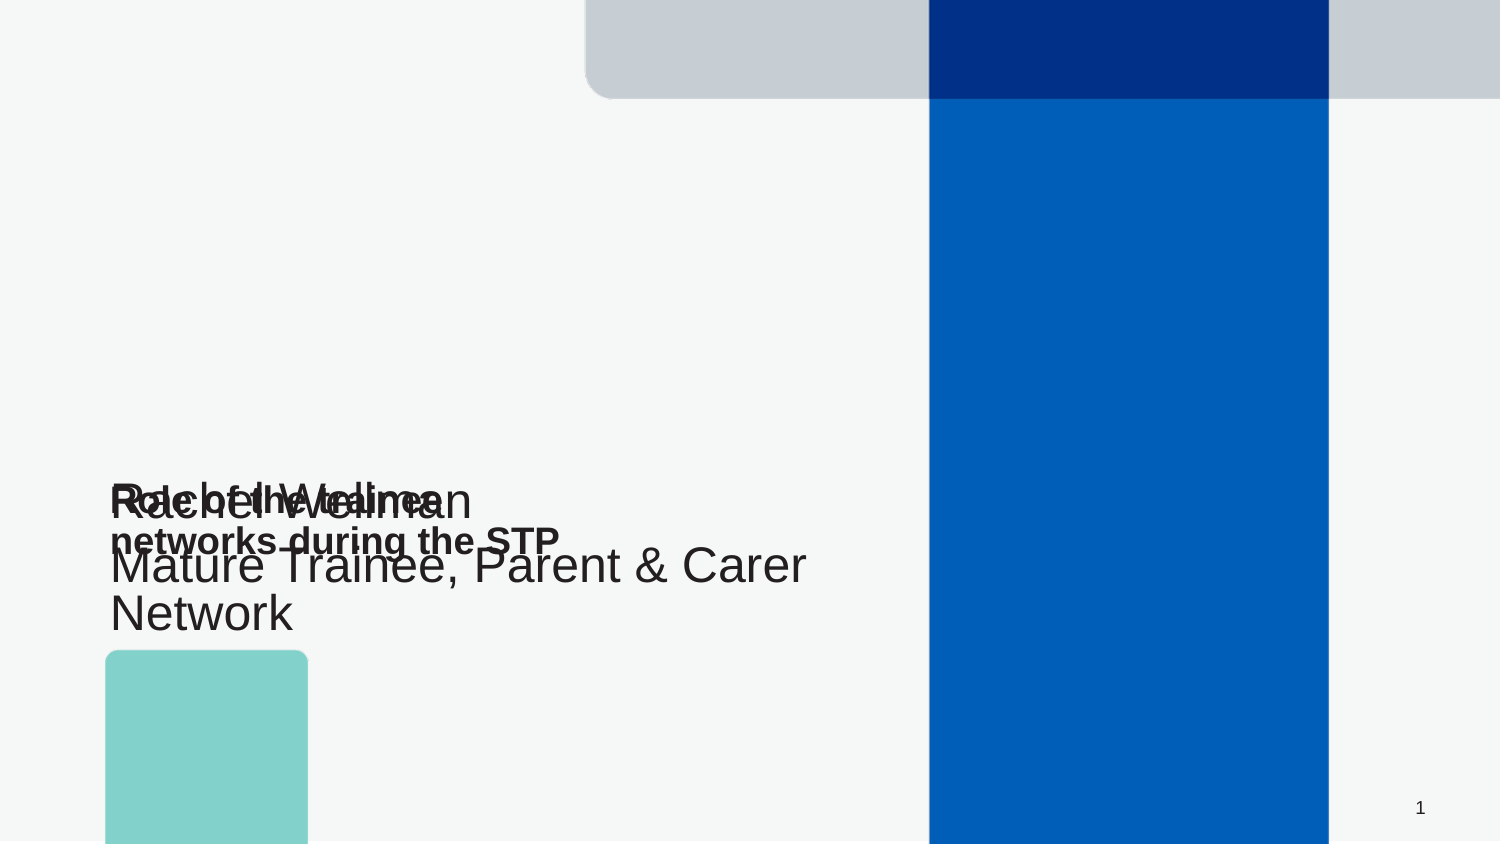

# Role of the trainee networks during the STP
Rachel Wellman
Mature Trainee, Parent & Carer Network